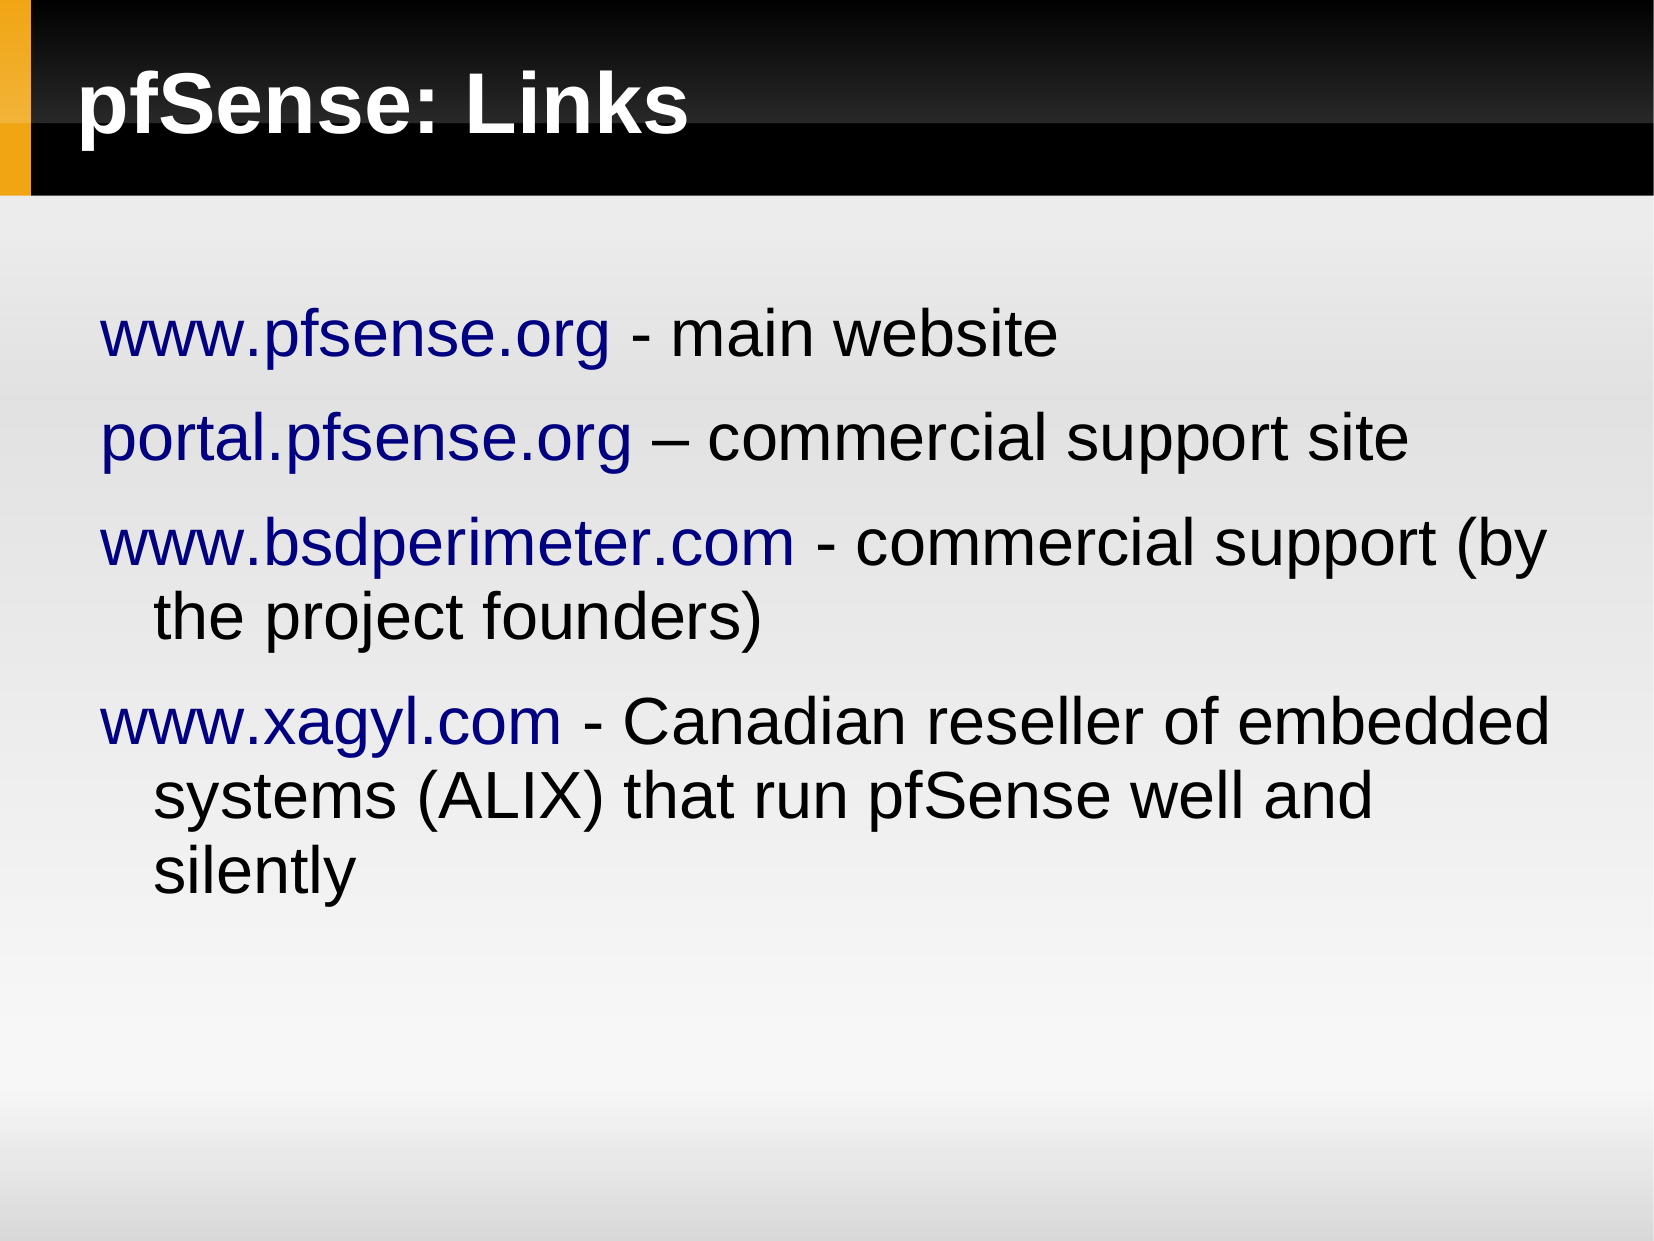

# pfSense: Links
www.pfsense.org - main website
portal.pfsense.org – commercial support site
www.bsdperimeter.com - commercial support (by the project founders)
www.xagyl.com - Canadian reseller of embedded systems (ALIX) that run pfSense well and silently